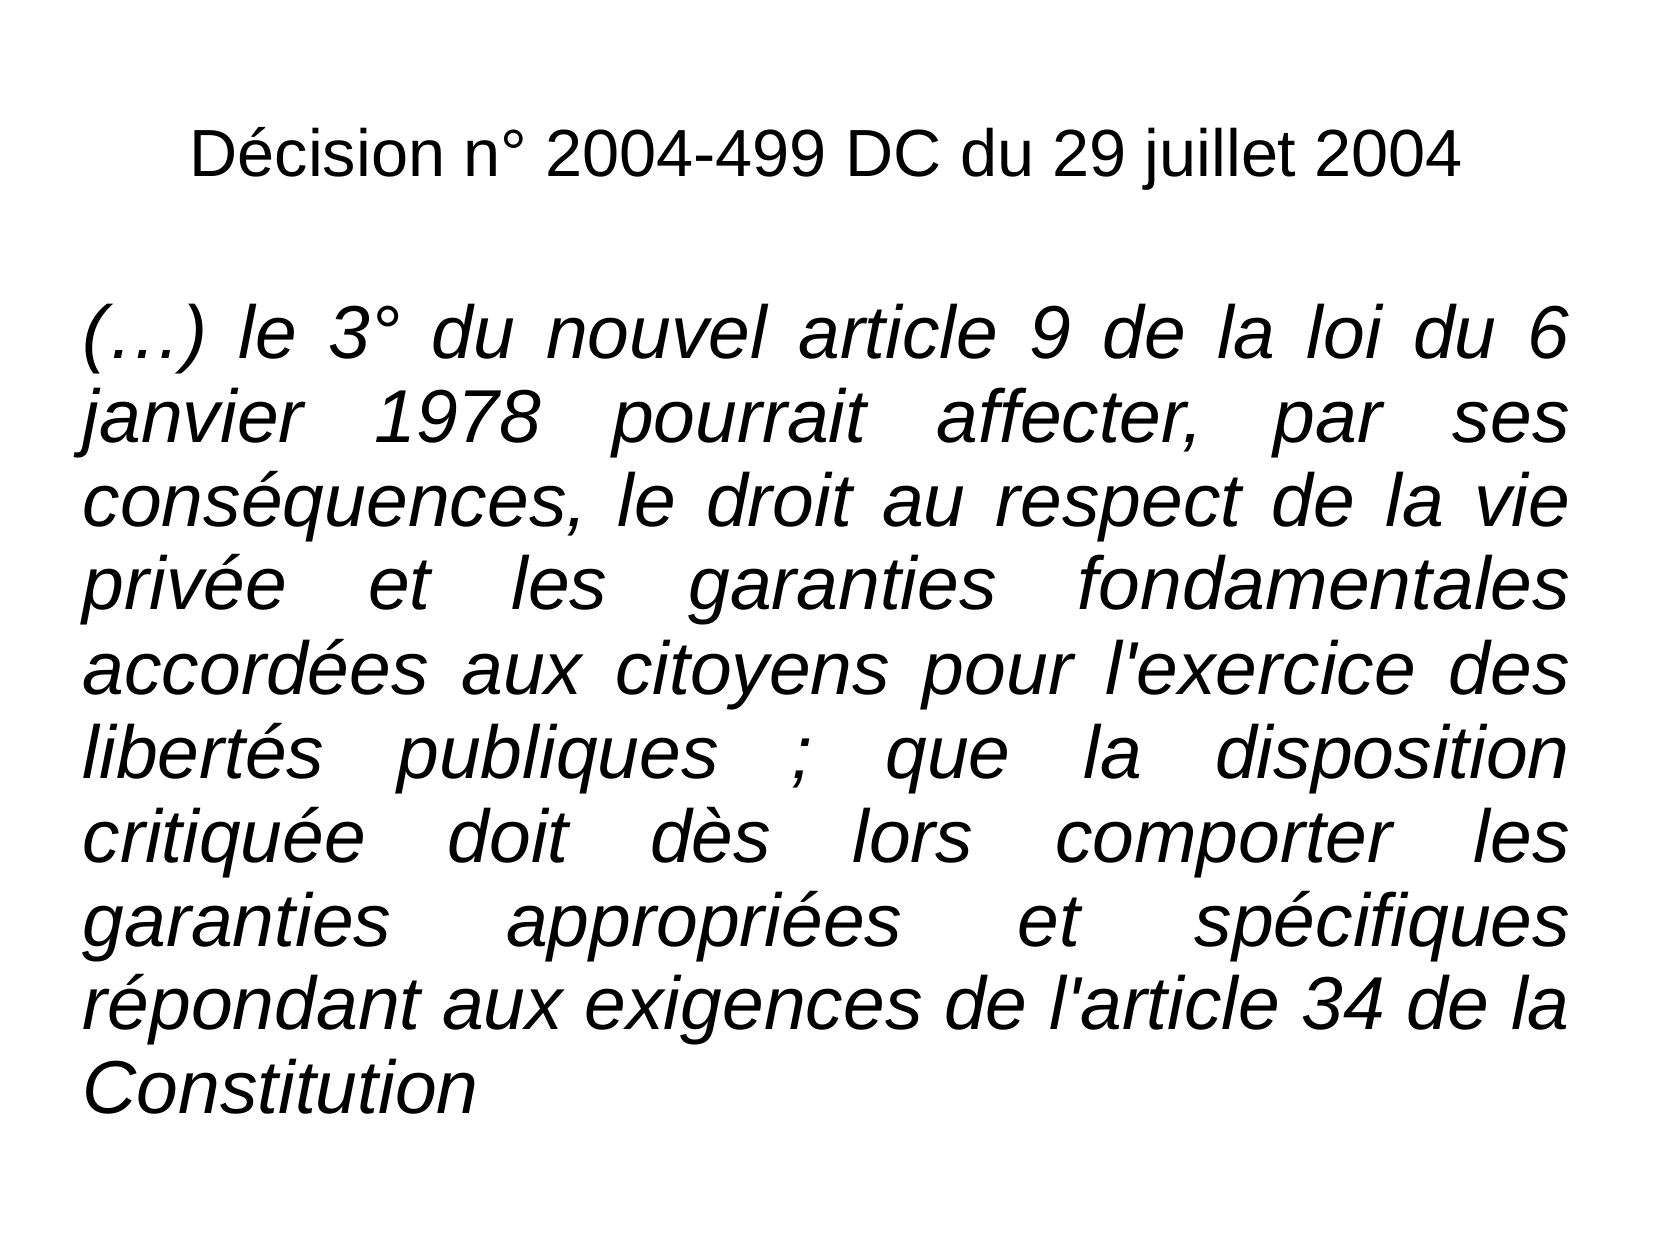

# Décision n° 2004-499 DC du 29 juillet 2004
(…) le 3° du nouvel article 9 de la loi du 6 janvier 1978 pourrait affecter, par ses conséquences, le droit au respect de la vie privée et les garanties fondamentales accordées aux citoyens pour l'exercice des libertés publiques ; que la disposition critiquée doit dès lors comporter les garanties appropriées et spécifiques répondant aux exigences de l'article 34 de la Constitution